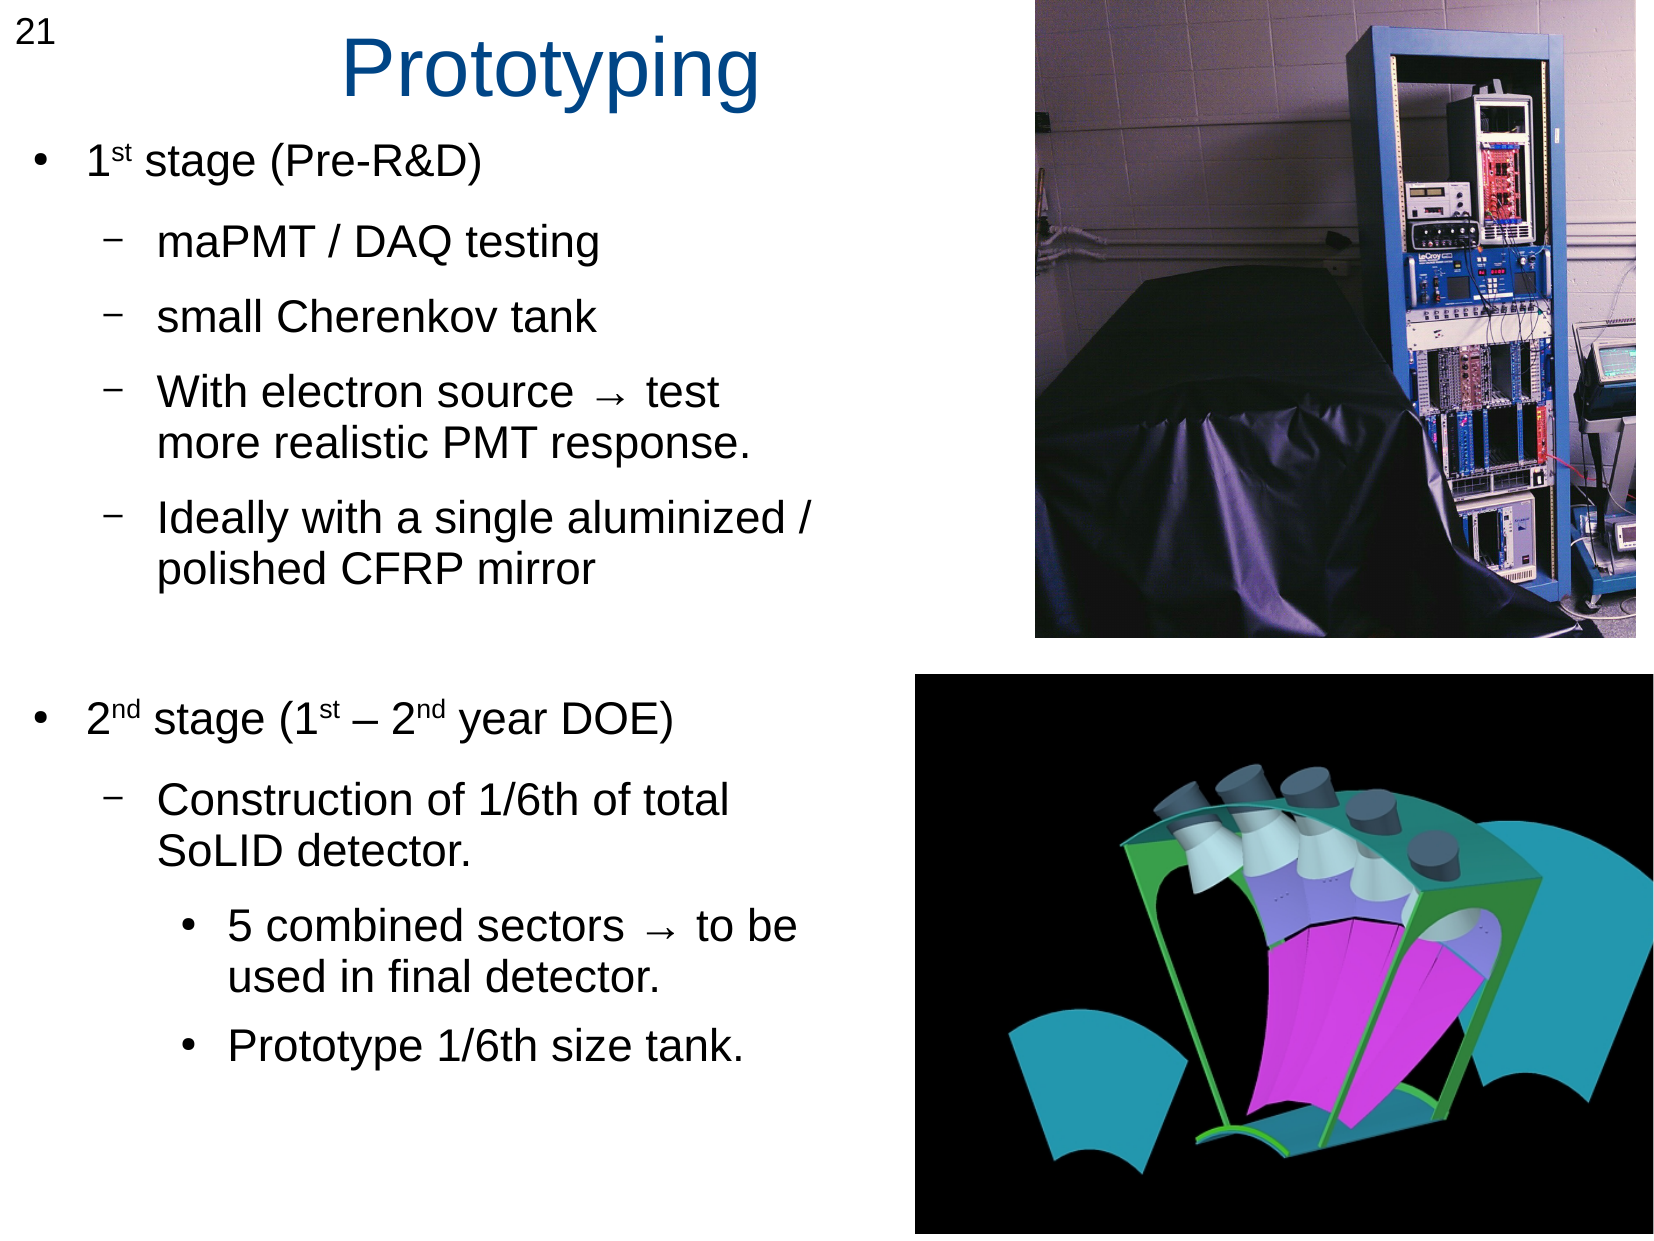

21
# Prototyping
1st stage (Pre-R&D)
maPMT / DAQ testing
small Cherenkov tank
With electron source → test more realistic PMT response.
Ideally with a single aluminized / polished CFRP mirror
2nd stage (1st – 2nd year DOE)
Construction of 1/6th of total SoLID detector.
5 combined sectors → to be used in final detector.
Prototype 1/6th size tank.